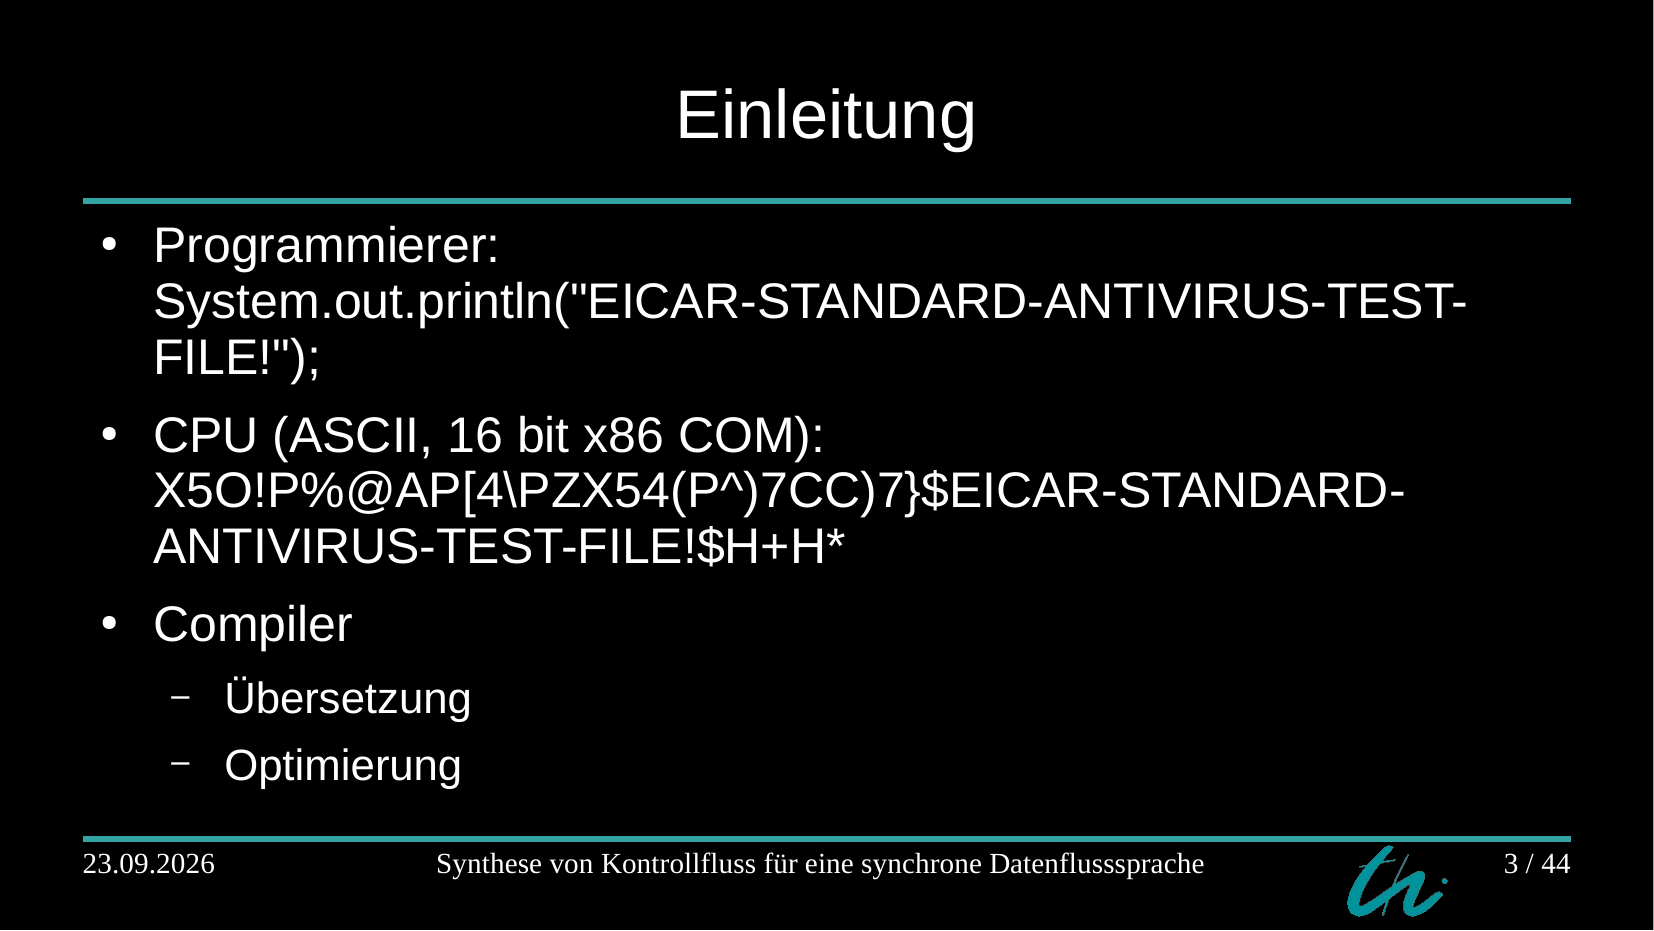

# Einleitung
Programmierer:
System.out.println("EICAR-STANDARD-ANTIVIRUS-TEST-FILE!");
CPU (ASCII, 16 bit x86 COM):
X5O!P%@AP[4\PZX54(P^)7CC)7}$EICAR-STANDARD-ANTIVIRUS-TEST-FILE!$H+H*
Compiler
Übersetzung
Optimierung
Synthese von Kontrollfluss für eine synchrone Datenflusssprache
3